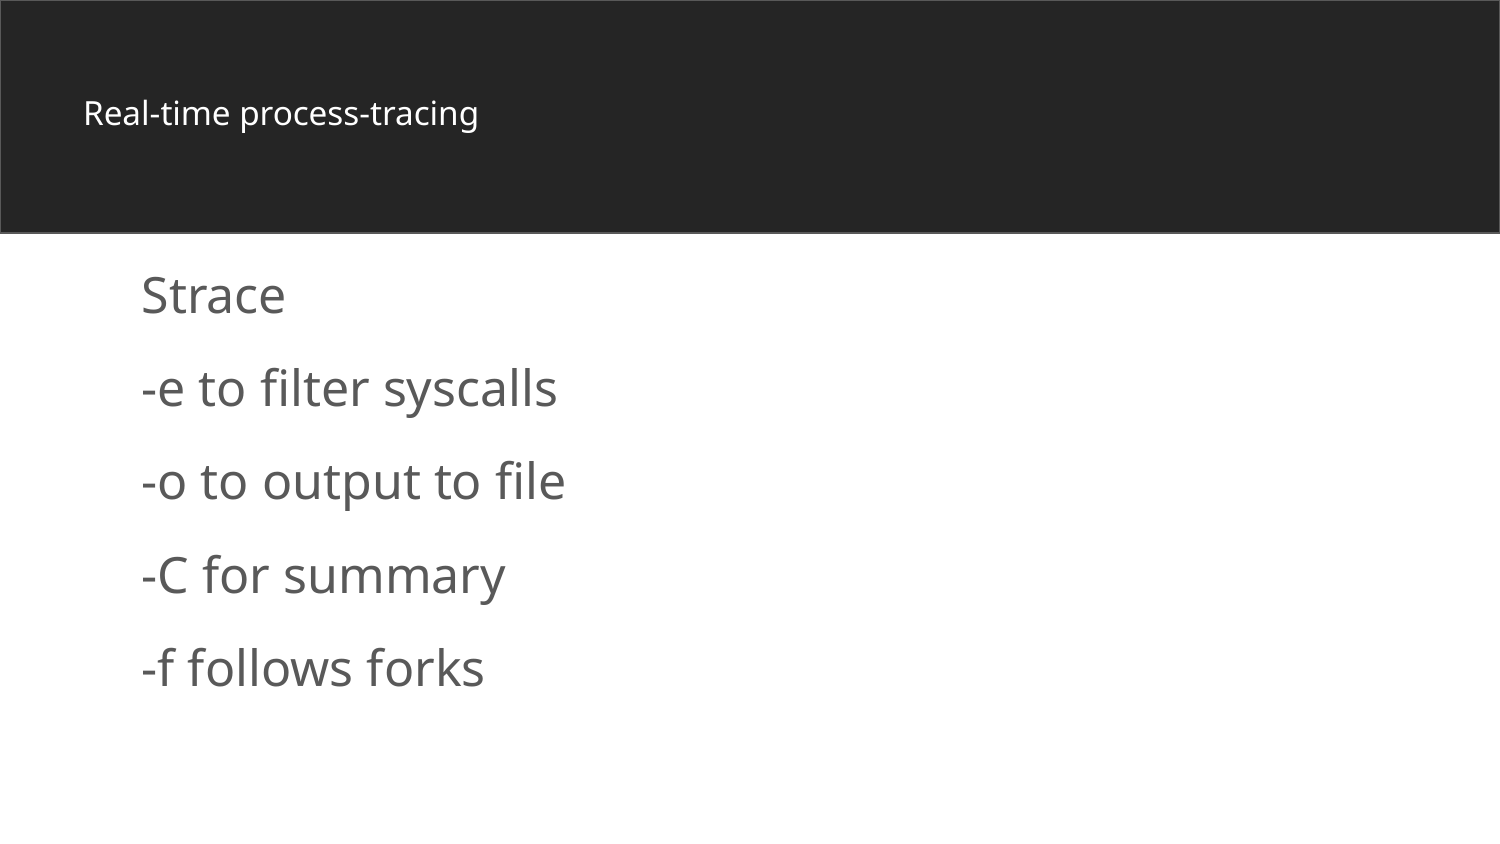

Real-time process-tracing
# Strace
-e to filter syscalls
-o to output to file
-C for summary
-f follows forks